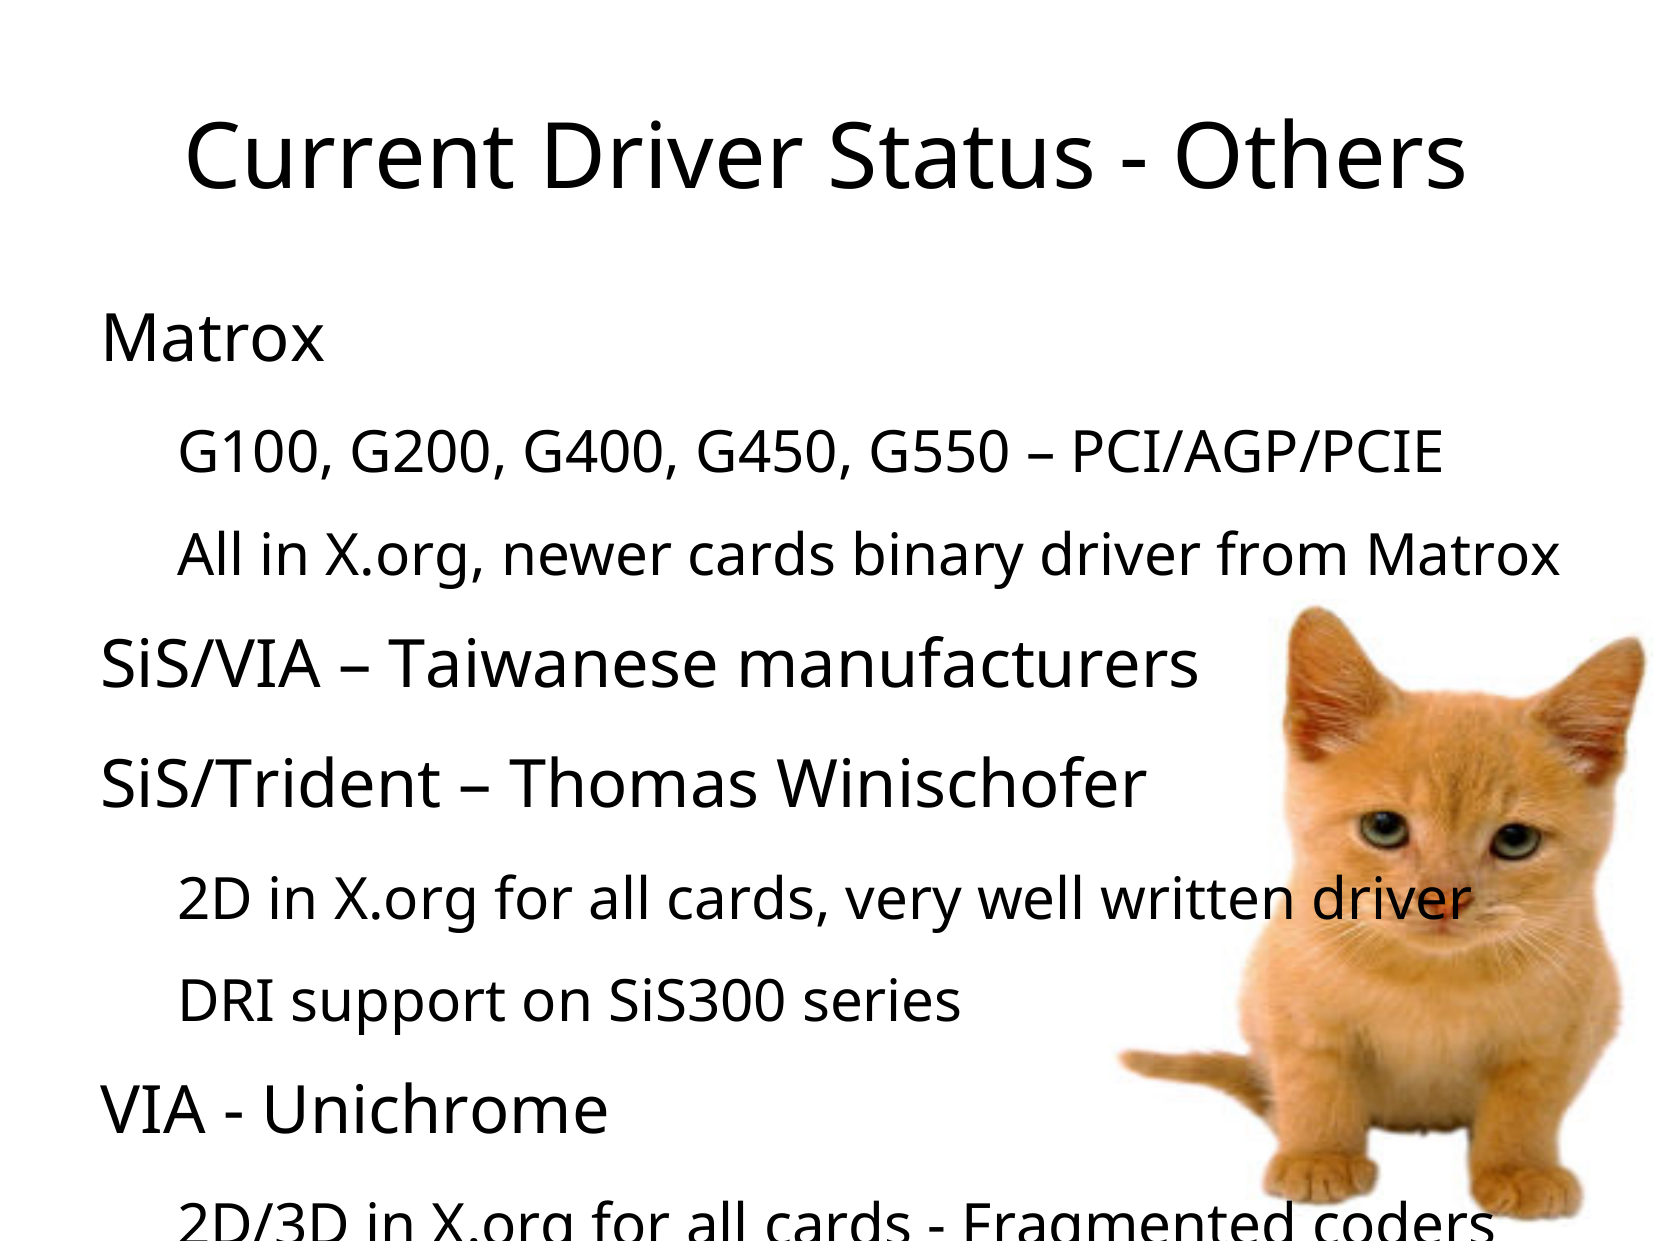

# Current Driver Status - Others
Matrox
G100, G200, G400, G450, G550 – PCI/AGP/PCIE
All in X.org, newer cards binary driver from Matrox
SiS/VIA – Taiwanese manufacturers
SiS/Trident – Thomas Winischofer
2D in X.org for all cards, very well written driver
DRI support on SiS300 series
VIA - Unichrome
2D/3D in X.org for all cards - Fragmented coders